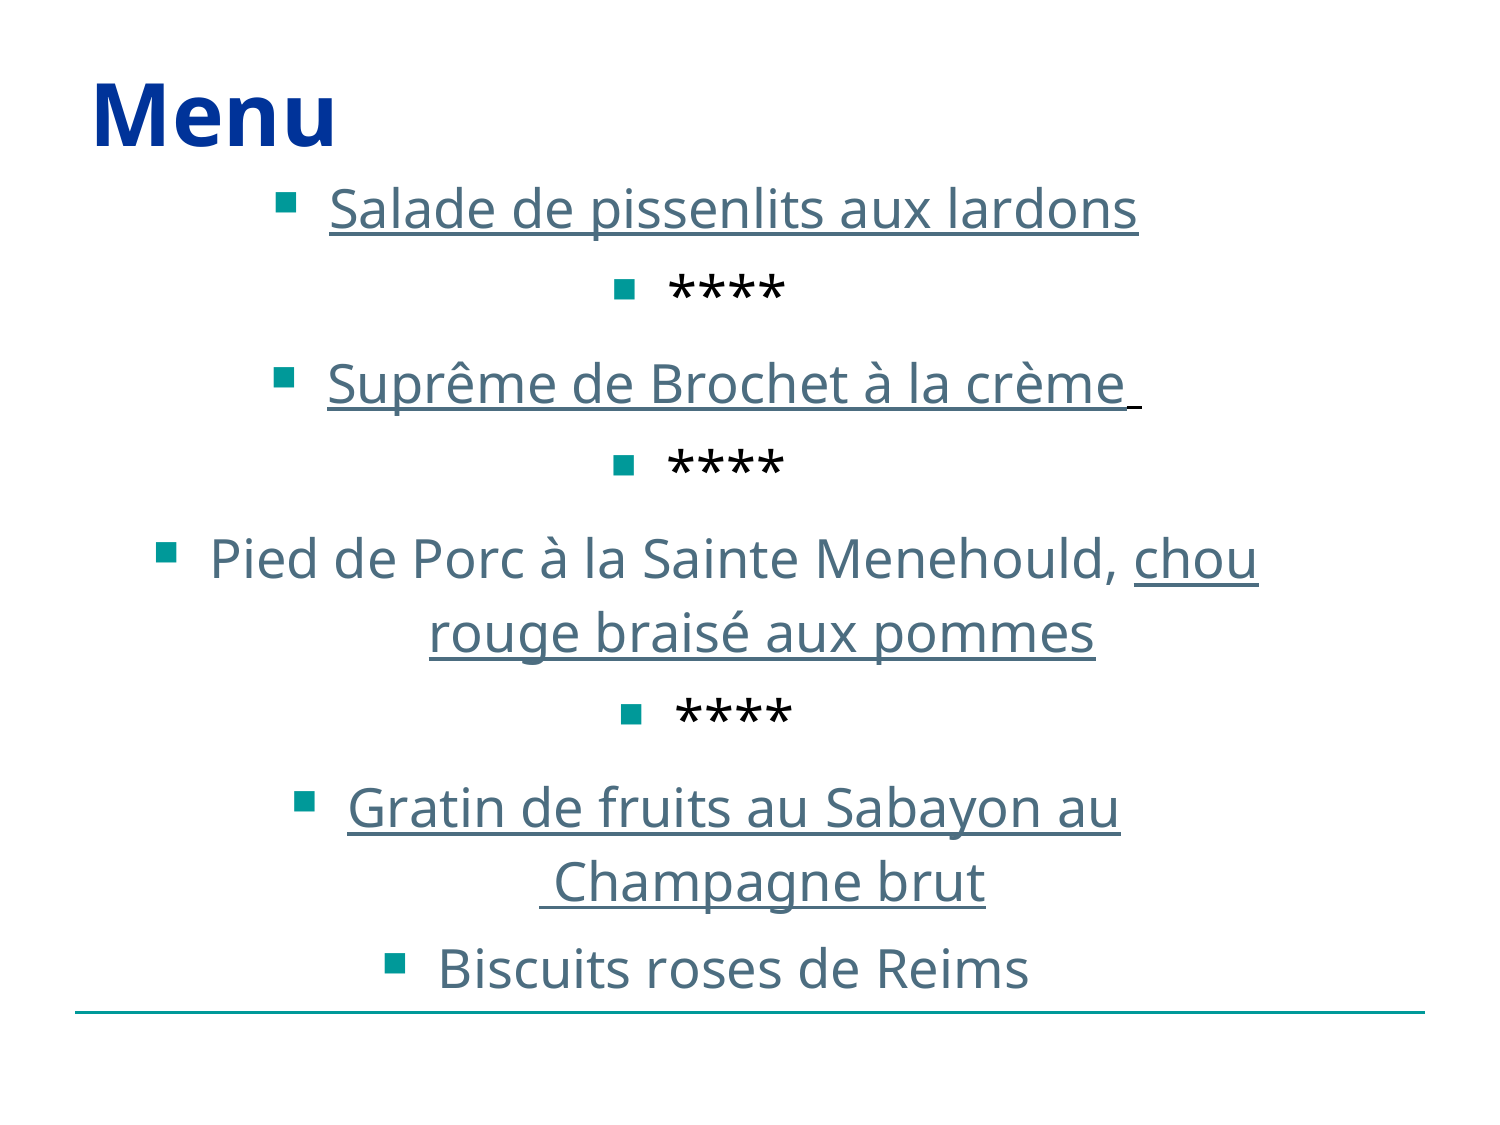

# Menu
Salade de pissenlits aux lardons
****
Suprême de Brochet à la crème
****
Pied de Porc à la Sainte Menehould, chou rouge braisé aux pommes
****
Gratin de fruits au Sabayon au Champagne brut
Biscuits roses de Reims